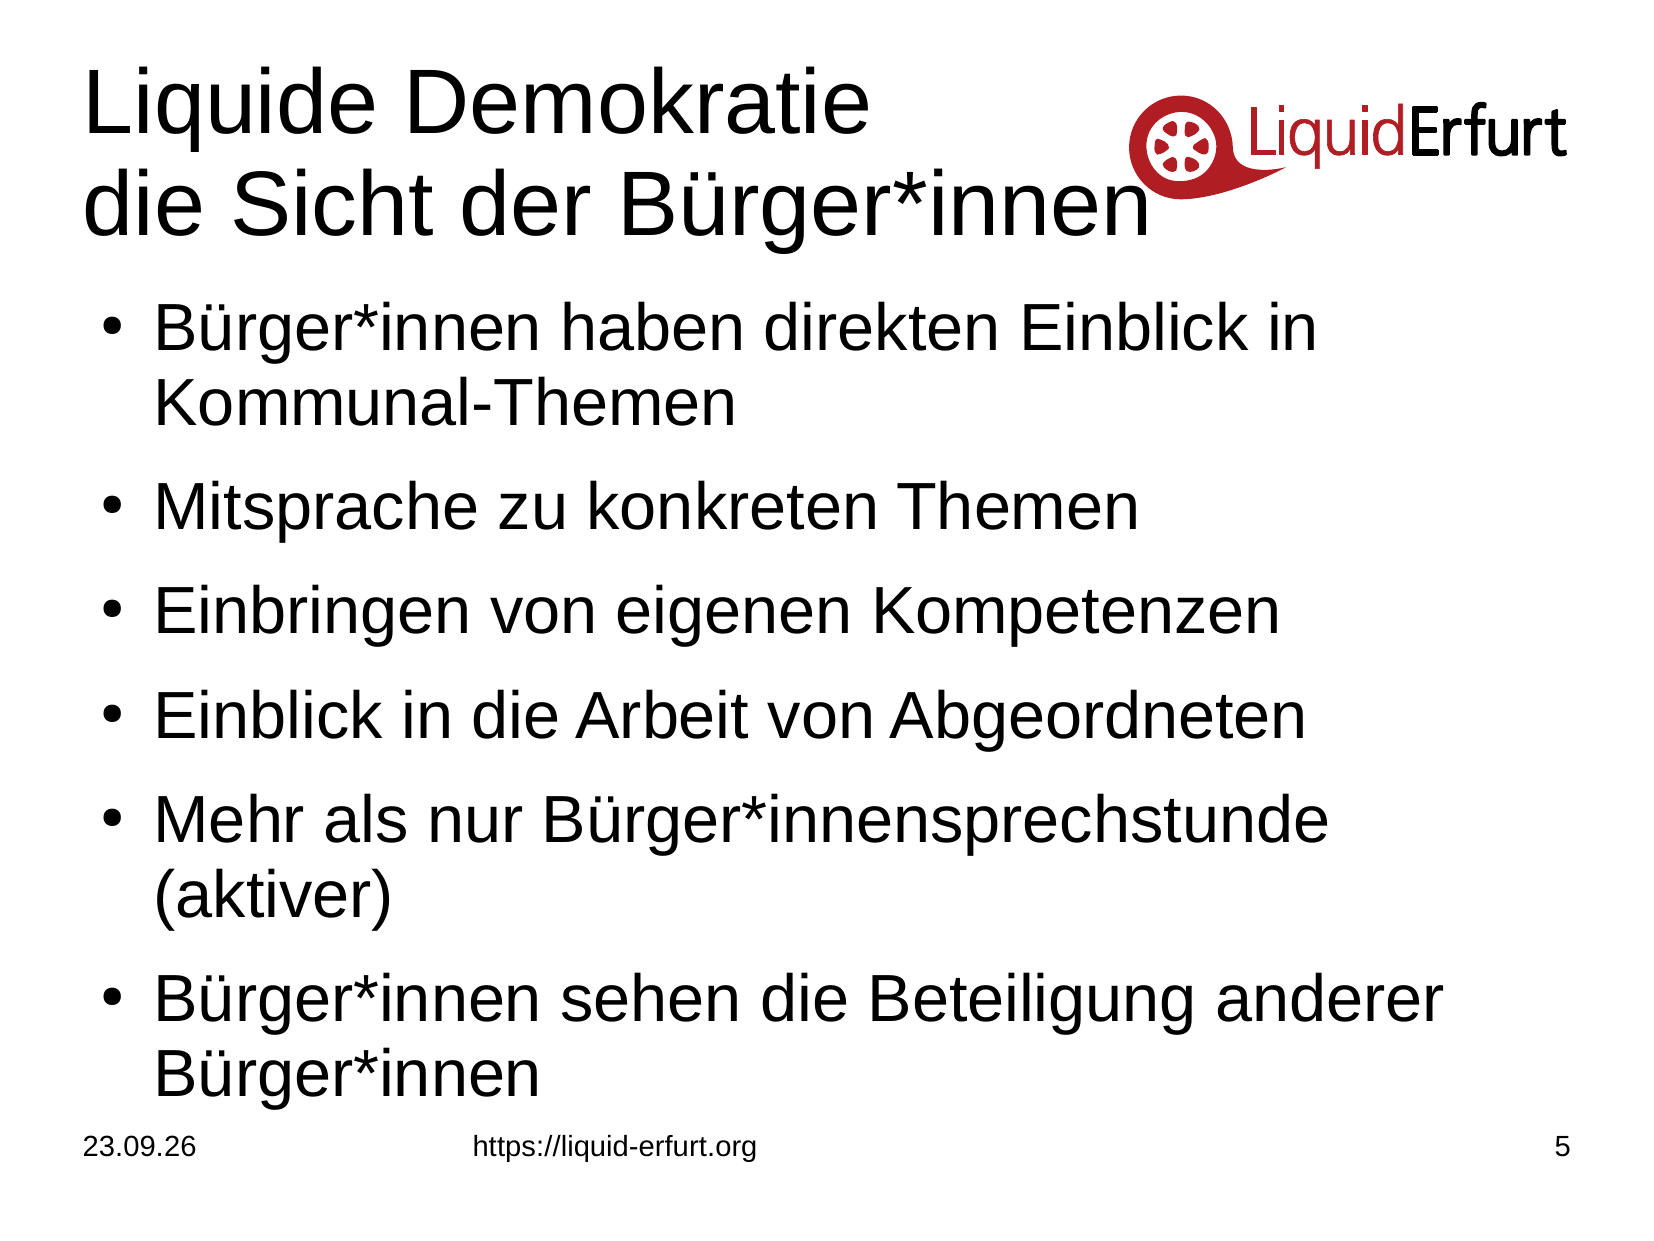

# Liquide Demokratie die Sicht der Bürger*innen
Bürger*innen haben direkten Einblick in Kommunal-Themen
Mitsprache zu konkreten Themen
Einbringen von eigenen Kompetenzen
Einblick in die Arbeit von Abgeordneten
Mehr als nur Bürger*innensprechstunde (aktiver)
Bürger*innen sehen die Beteiligung anderer Bürger*innen
https://liquid-erfurt.org
5